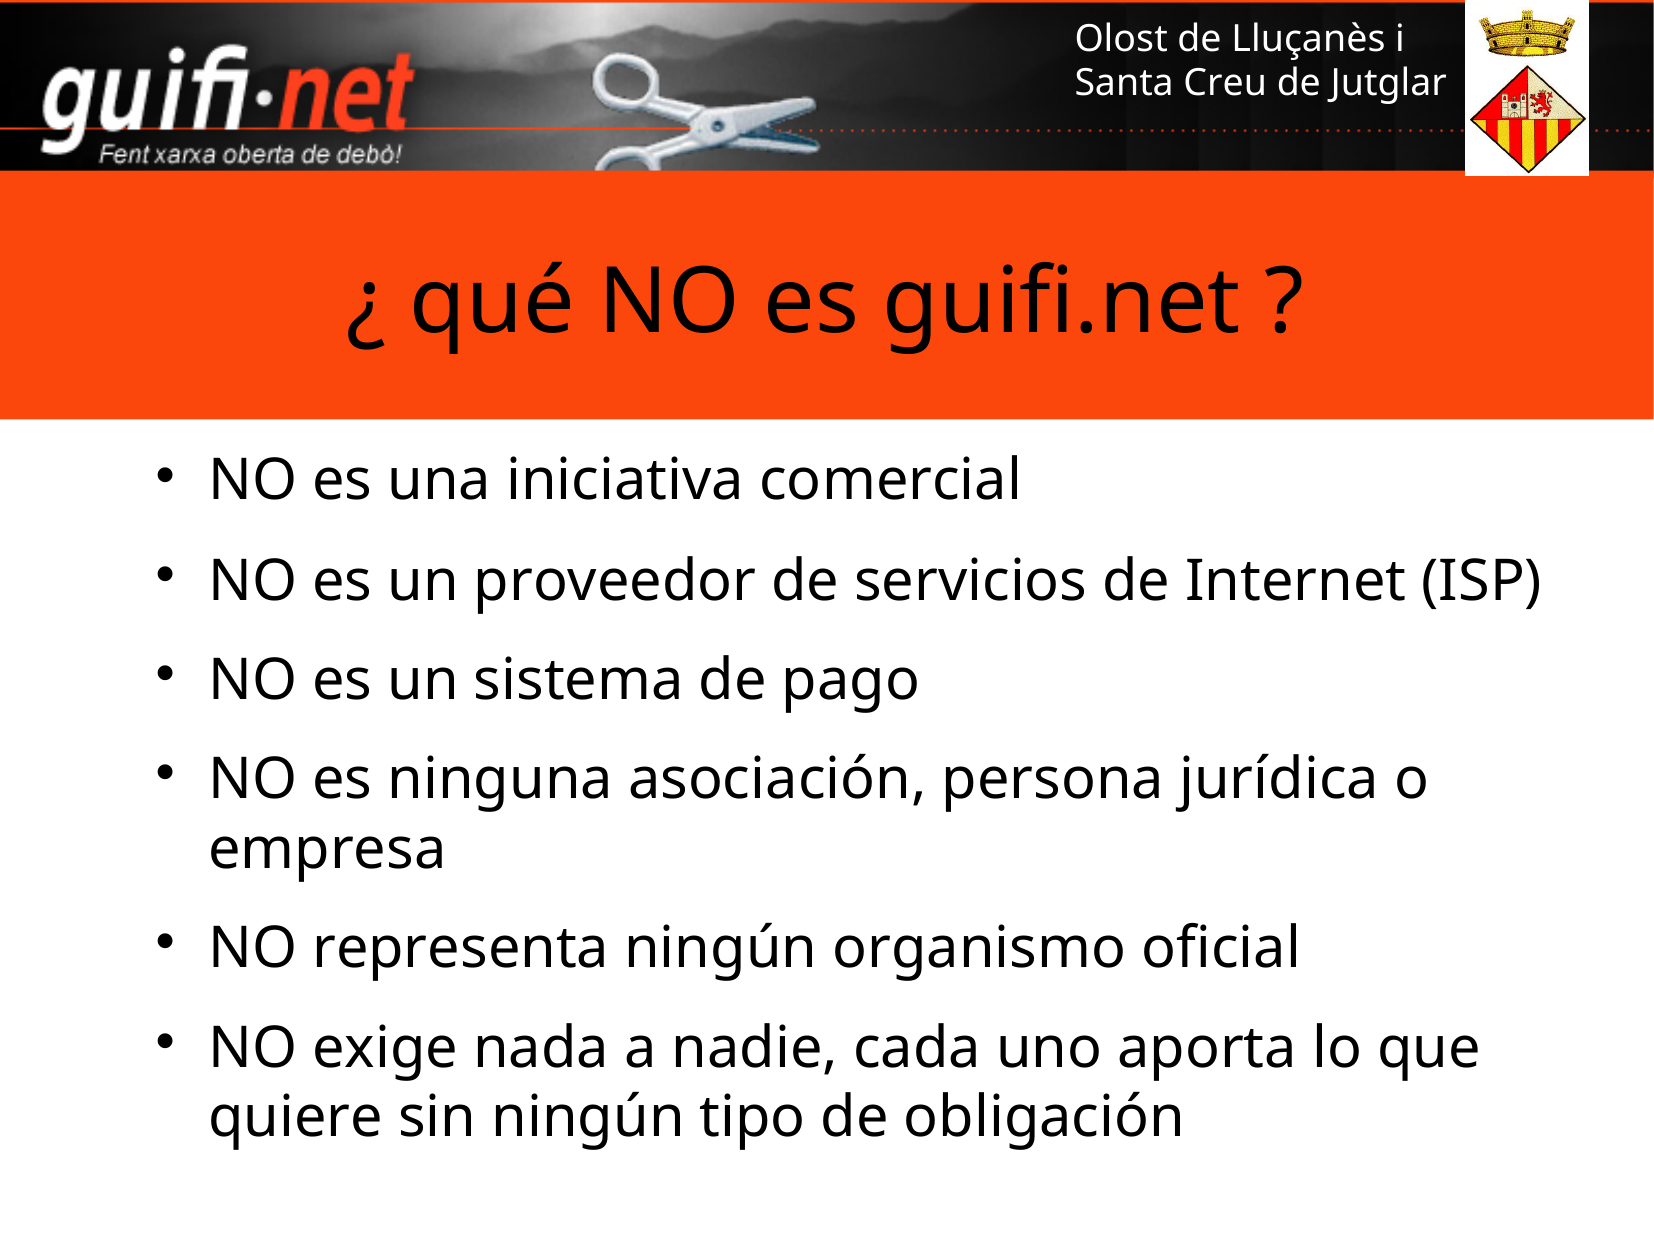

¿ qué NO es guifi.net ?
# NO es una iniciativa comercial
NO es un proveedor de servicios de Internet (ISP)
NO es un sistema de pago
NO es ninguna asociación, persona jurídica o empresa
NO representa ningún organismo oficial
NO exige nada a nadie, cada uno aporta lo que quiere sin ningún tipo de obligación